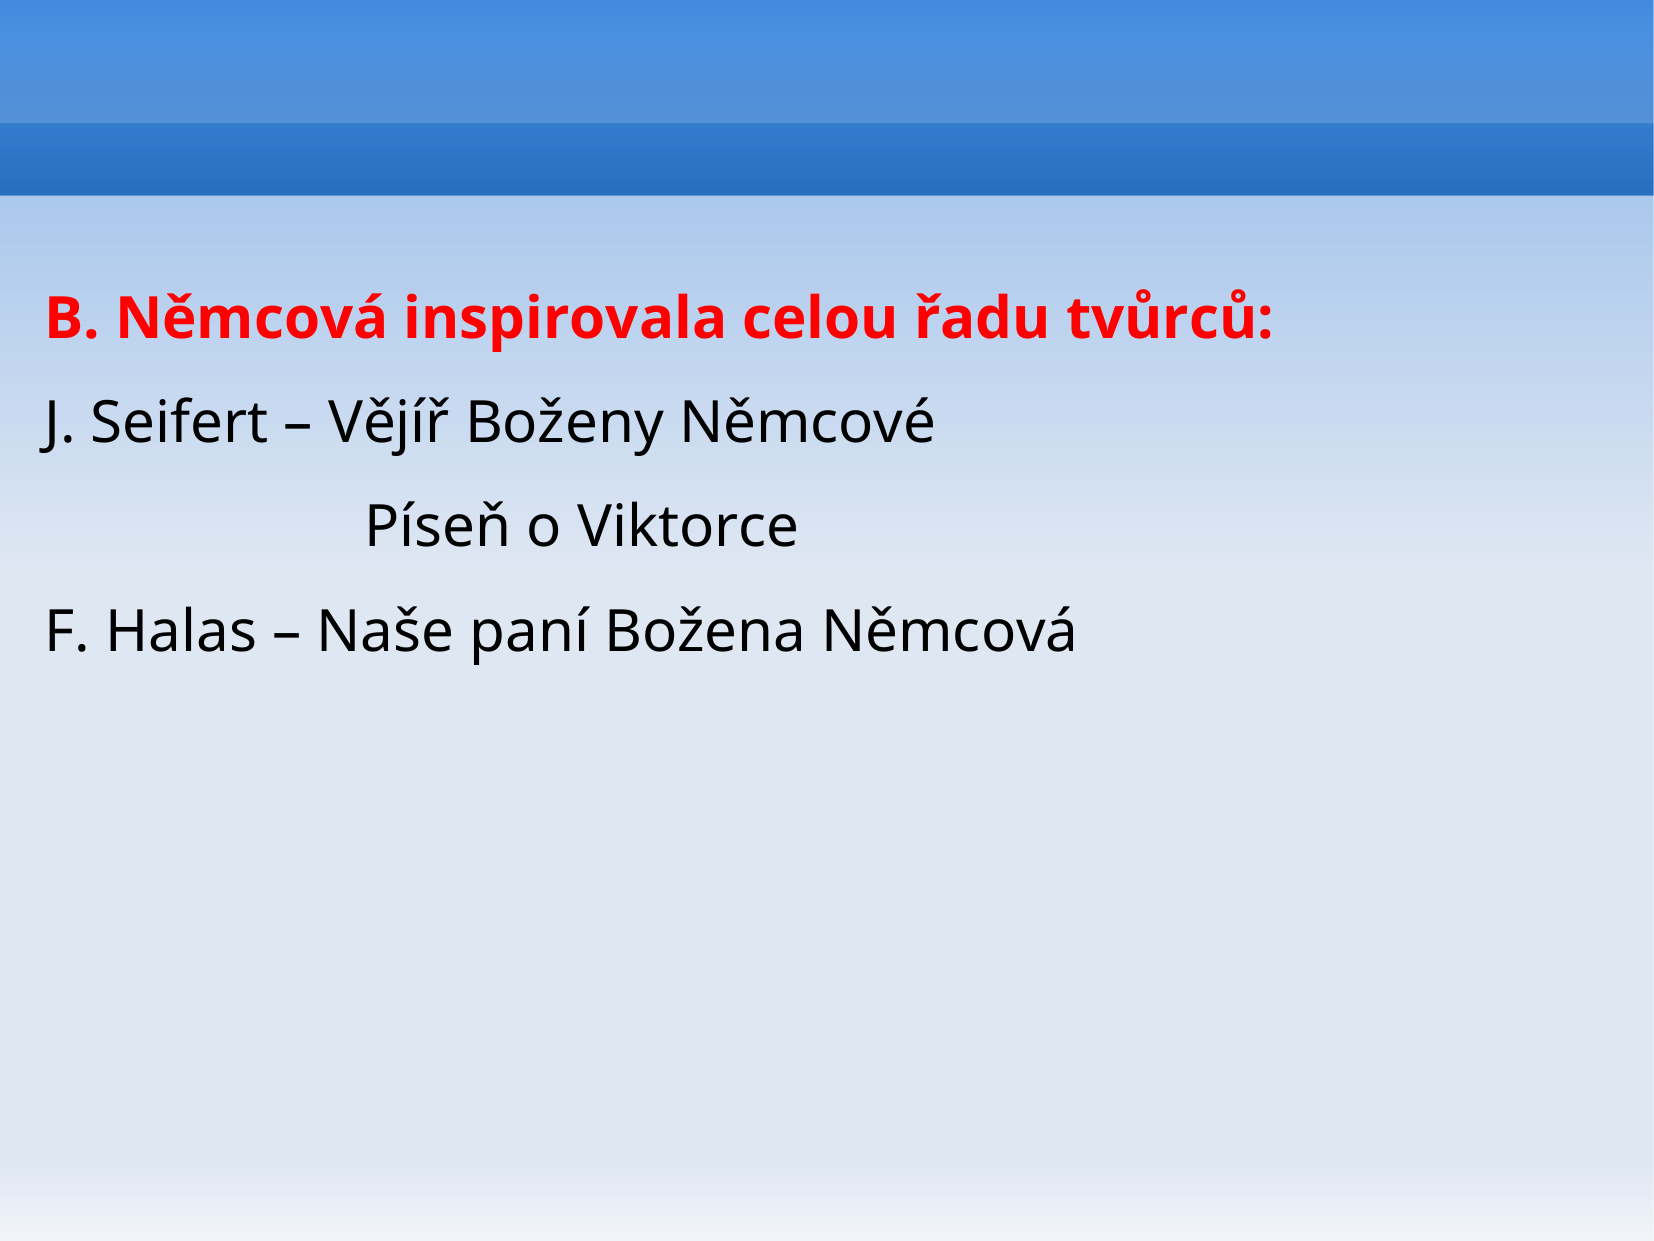

B. Němcová inspirovala celou řadu tvůrců:
J. Seifert – Vějíř Boženy Němcové
 Píseň o Viktorce
F. Halas – Naše paní Božena Němcová